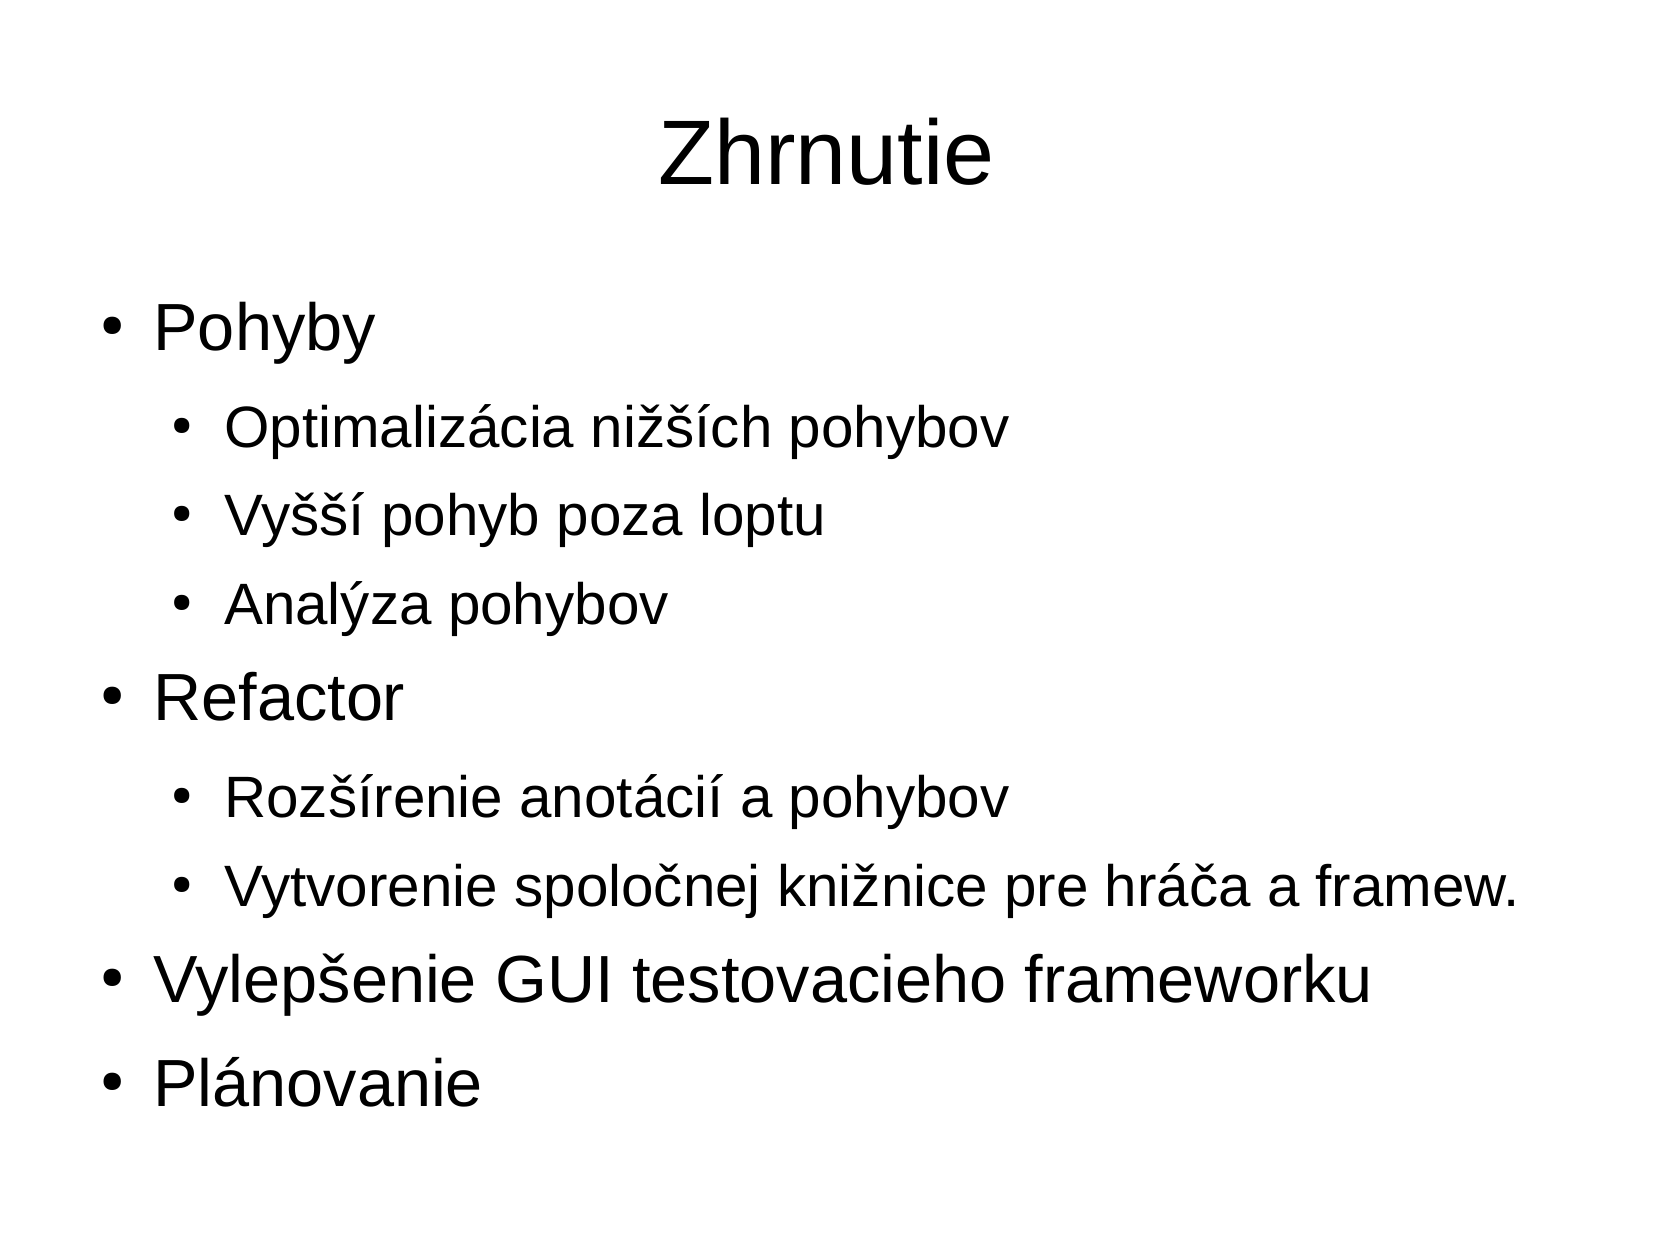

# Zhrnutie
Pohyby
Optimalizácia nižších pohybov
Vyšší pohyb poza loptu
Analýza pohybov
Refactor
Rozšírenie anotácií a pohybov
Vytvorenie spoločnej knižnice pre hráča a framew.
Vylepšenie GUI testovacieho frameworku
Plánovanie